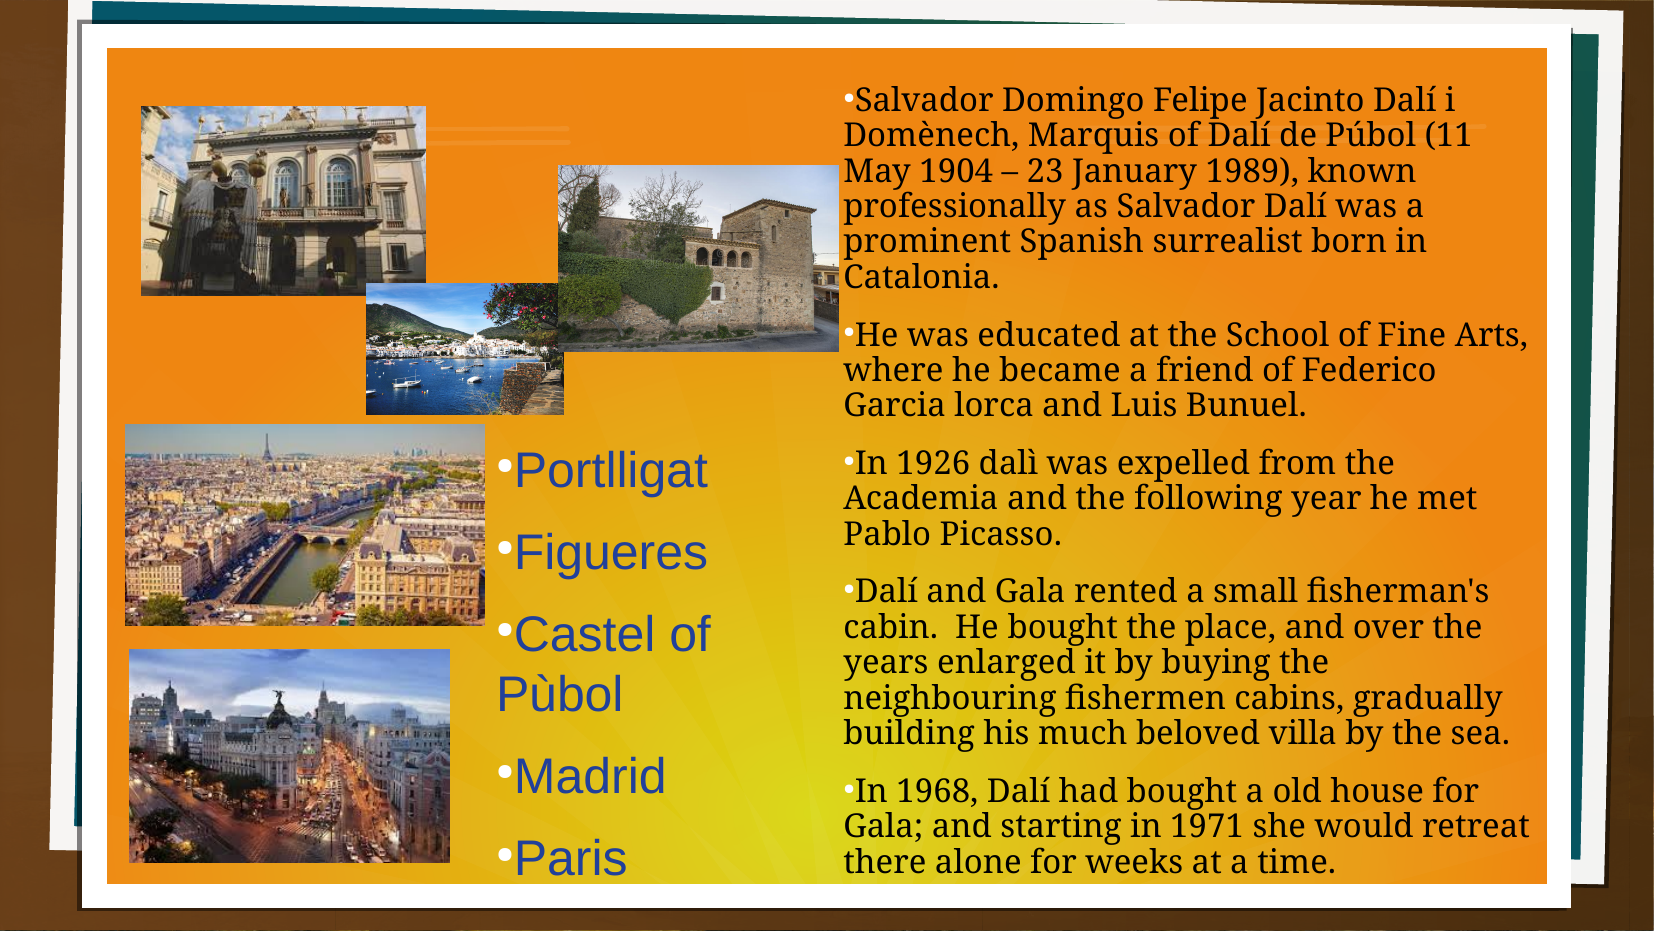

Salvador Domingo Felipe Jacinto Dalí i Domènech, Marquis of Dalí de Púbol (11 May 1904 – 23 January 1989), known professionally as Salvador Dalí was a prominent Spanish surrealist born in Catalonia.
He was educated at the School of Fine Arts, where he became a friend of Federico Garcia lorca and Luis Bunuel.
In 1926 dalì was expelled from the Academia and the following year he met Pablo Picasso.
Dalí and Gala rented a small fisherman's cabin. He bought the place, and over the years enlarged it by buying the neighbouring fishermen cabins, gradually building his much beloved villa by the sea.
In 1968, Dalí had bought a old house for Gala; and starting in 1971 she would retreat there alone for weeks at a time.
#
Portlligat
Figueres
Castel of Pùbol
Madrid
Paris